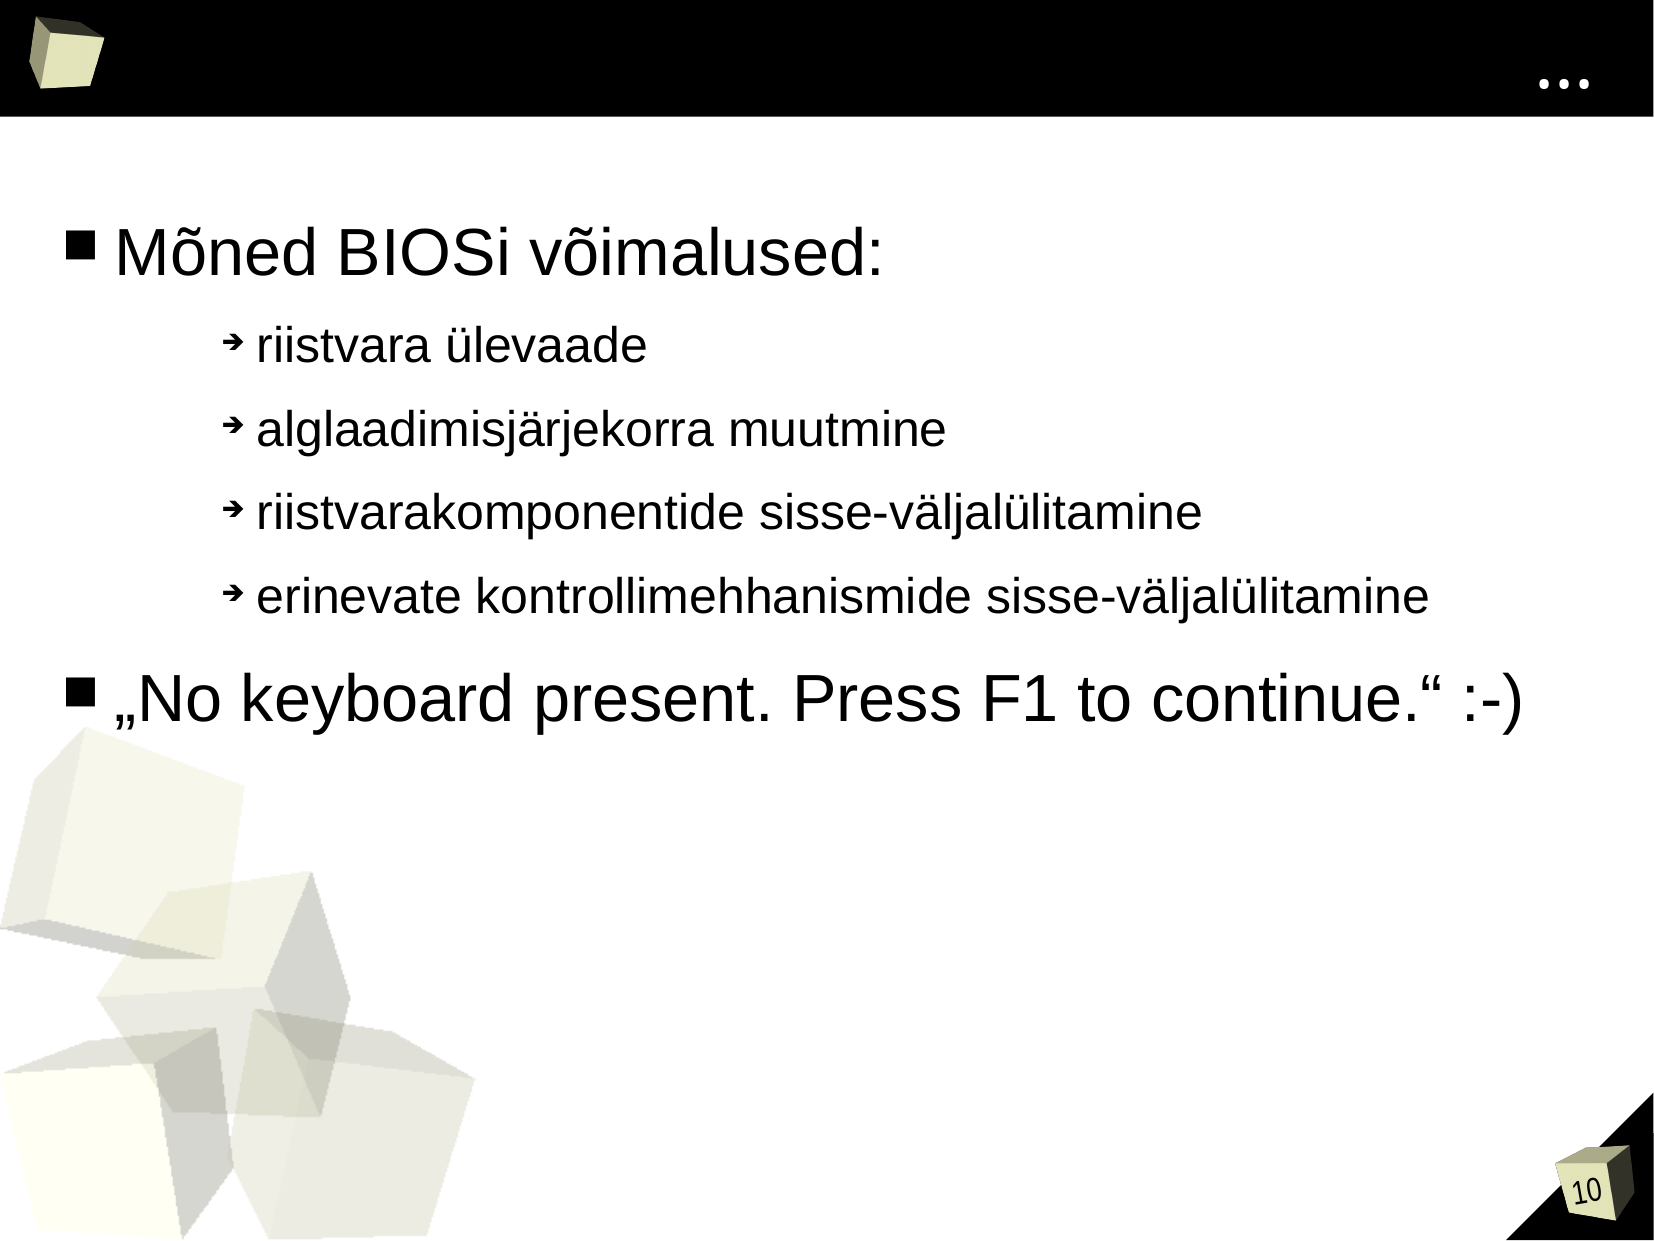

# ...
Mõned BIOSi võimalused:
riistvara ülevaade
alglaadimisjärjekorra muutmine
riistvarakomponentide sisse-väljalülitamine
erinevate kontrollimehhanismide sisse-väljalülitamine
„No keyboard present. Press F1 to continue.“ :-)